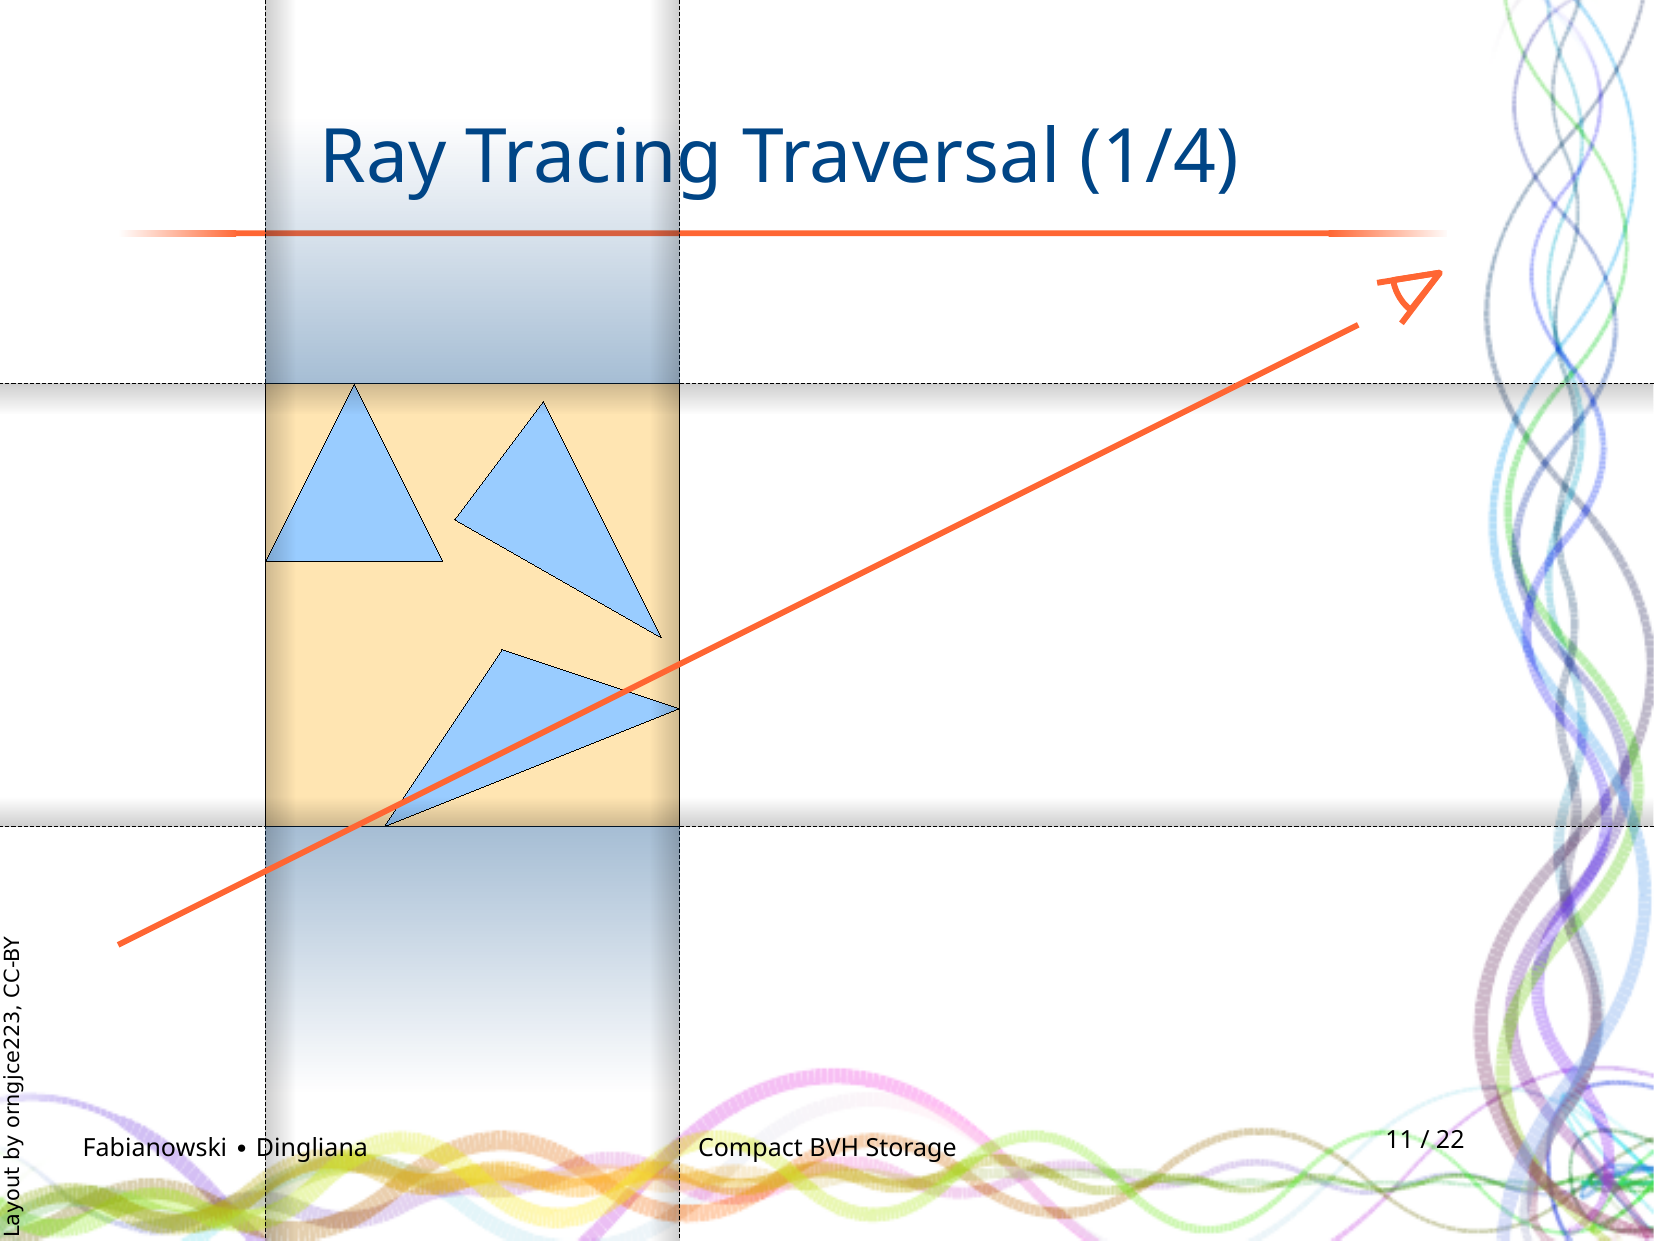

# Ray Tracing Traversal (1/4)
	11 / 22